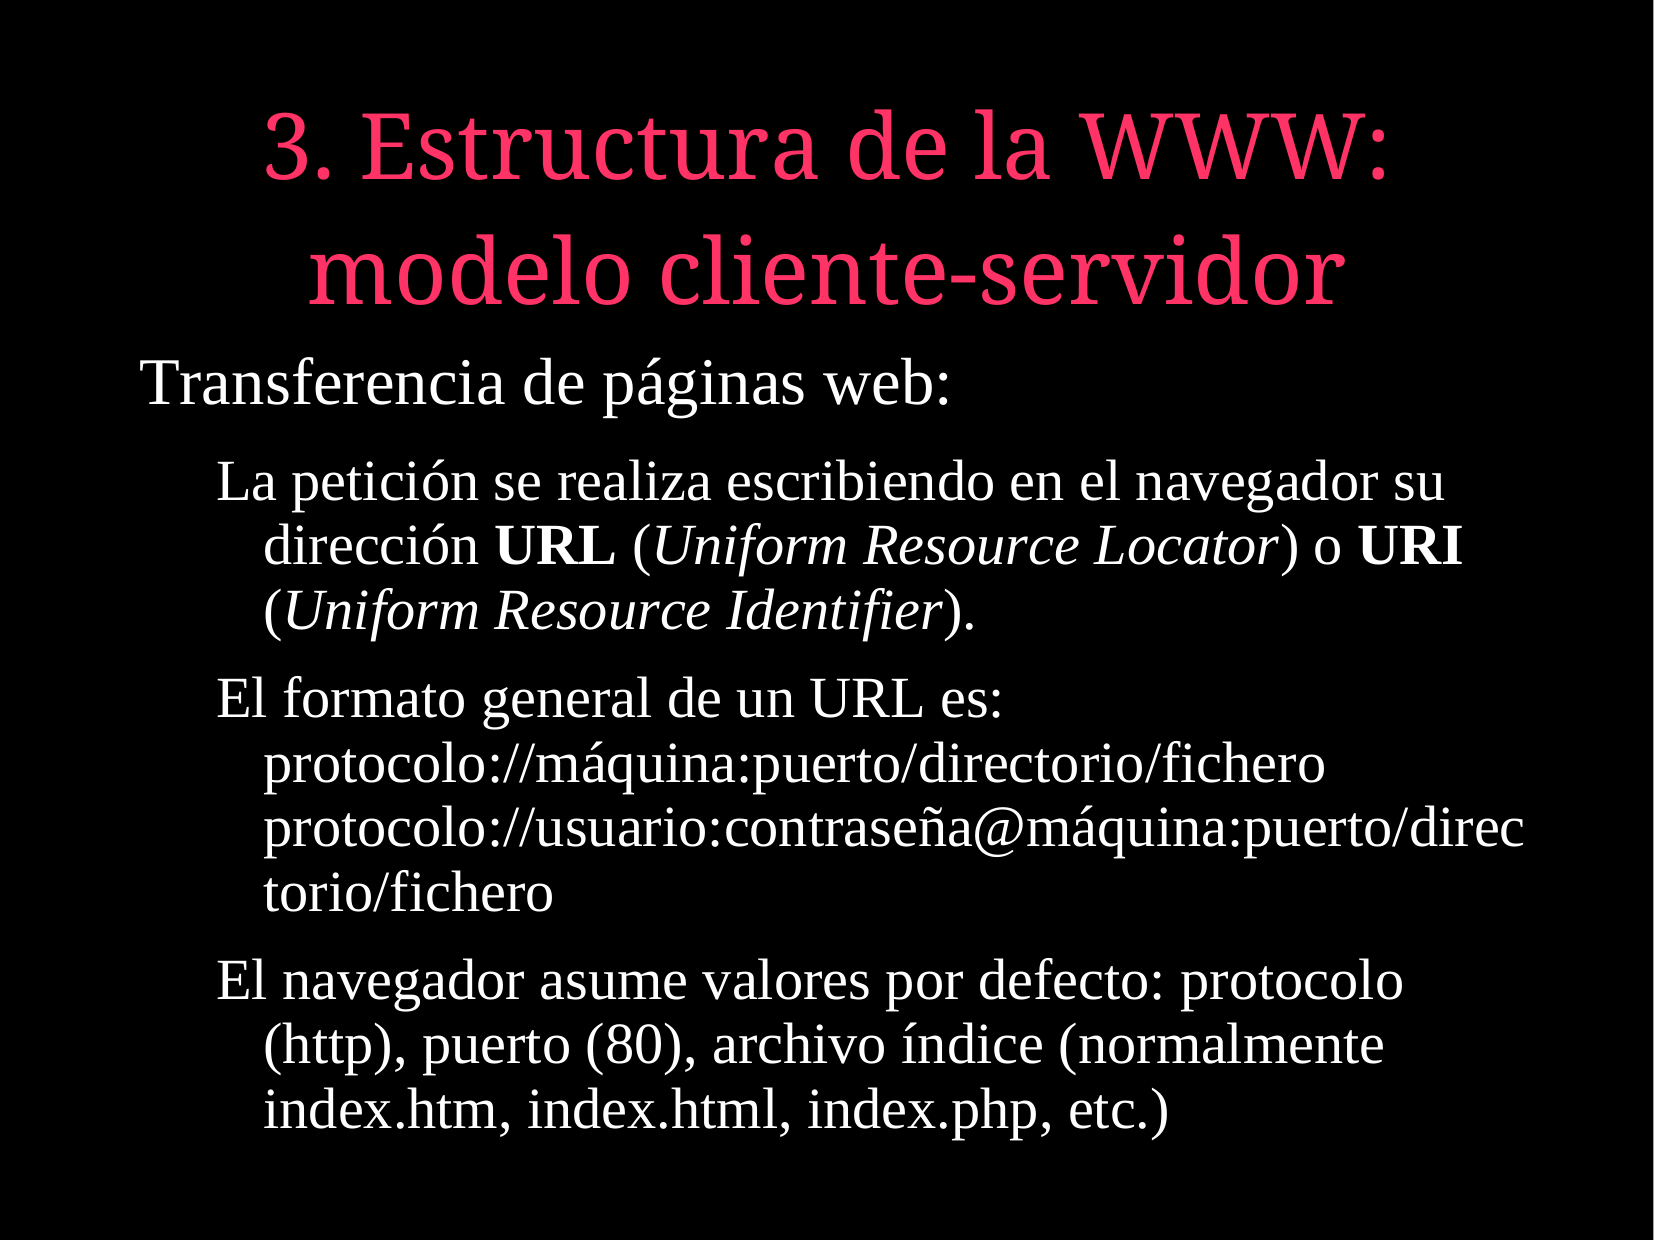

# 3. Estructura de la WWW: modelo cliente-servidor
Transferencia de páginas web:
La petición se realiza escribiendo en el navegador su dirección URL (Uniform Resource Locator) o URI (Uniform Resource Identifier).
El formato general de un URL es: protocolo://máquina:puerto/directorio/fichero protocolo://usuario:contraseña@máquina:puerto/directorio/fichero
El navegador asume valores por defecto: protocolo (http), puerto (80), archivo índice (normalmente index.htm, index.html, index.php, etc.)